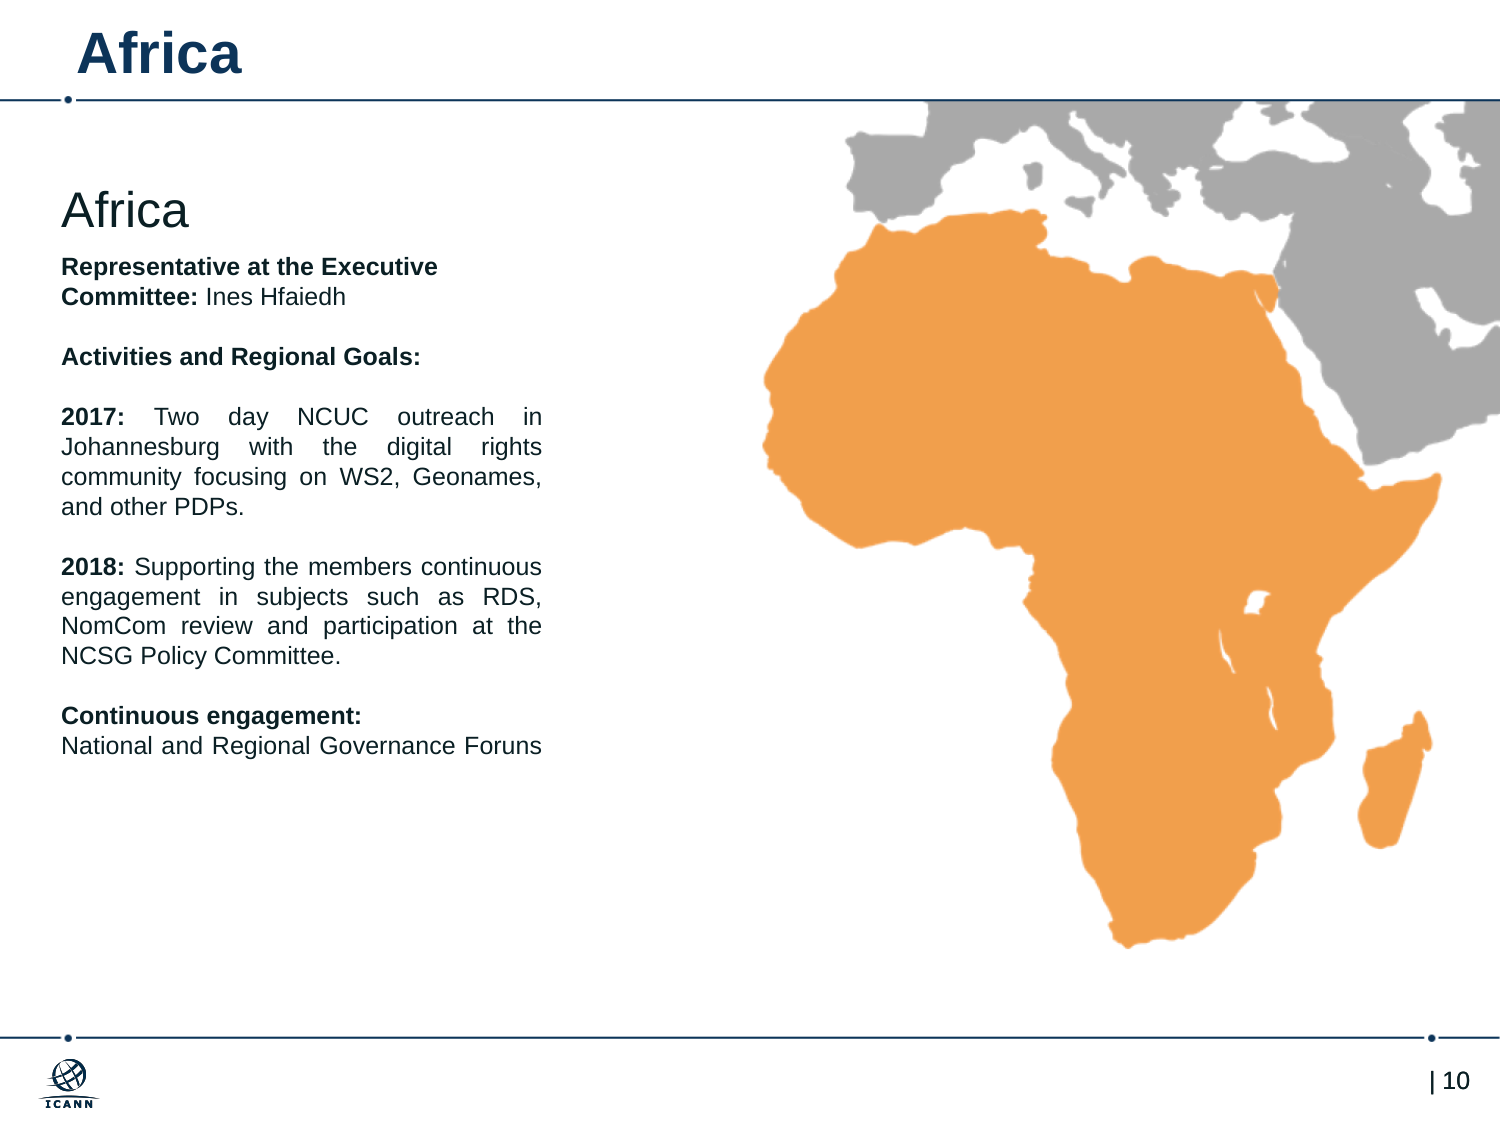

# Africa
Africa
Representative at the Executive Committee: Ines Hfaiedh
Activities and Regional Goals:
2017: Two day NCUC outreach in Johannesburg with the digital rights community focusing on WS2, Geonames, and other PDPs.
2018: Supporting the members continuous engagement in subjects such as RDS, NomCom review and participation at the NCSG Policy Committee.
Continuous engagement:
National and Regional Governance Foruns